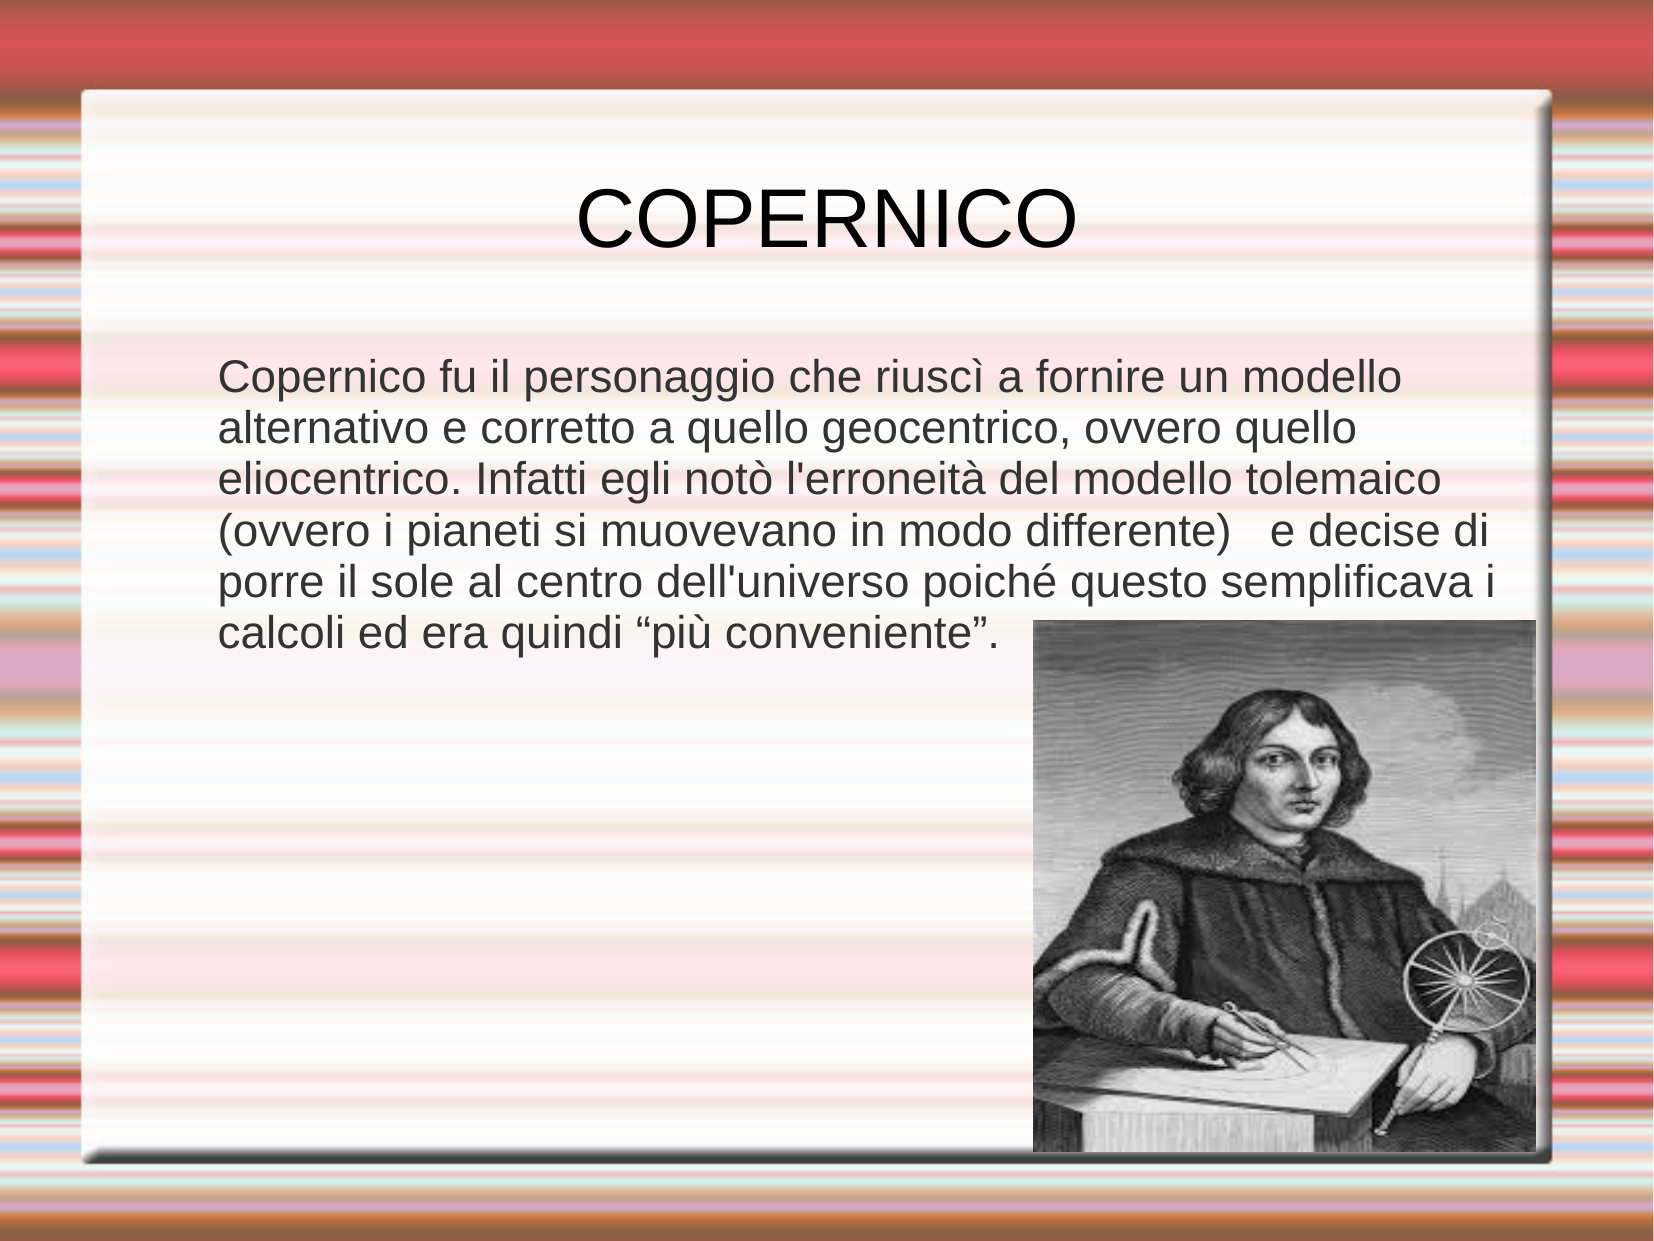

# COPERNICO
Copernico fu il personaggio che riuscì a fornire un modello alternativo e corretto a quello geocentrico, ovvero quello eliocentrico. Infatti egli notò l'erroneità del modello tolemaico (ovvero i pianeti si muovevano in modo differente) e decise di porre il sole al centro dell'universo poiché questo semplificava i calcoli ed era quindi “più conveniente”.